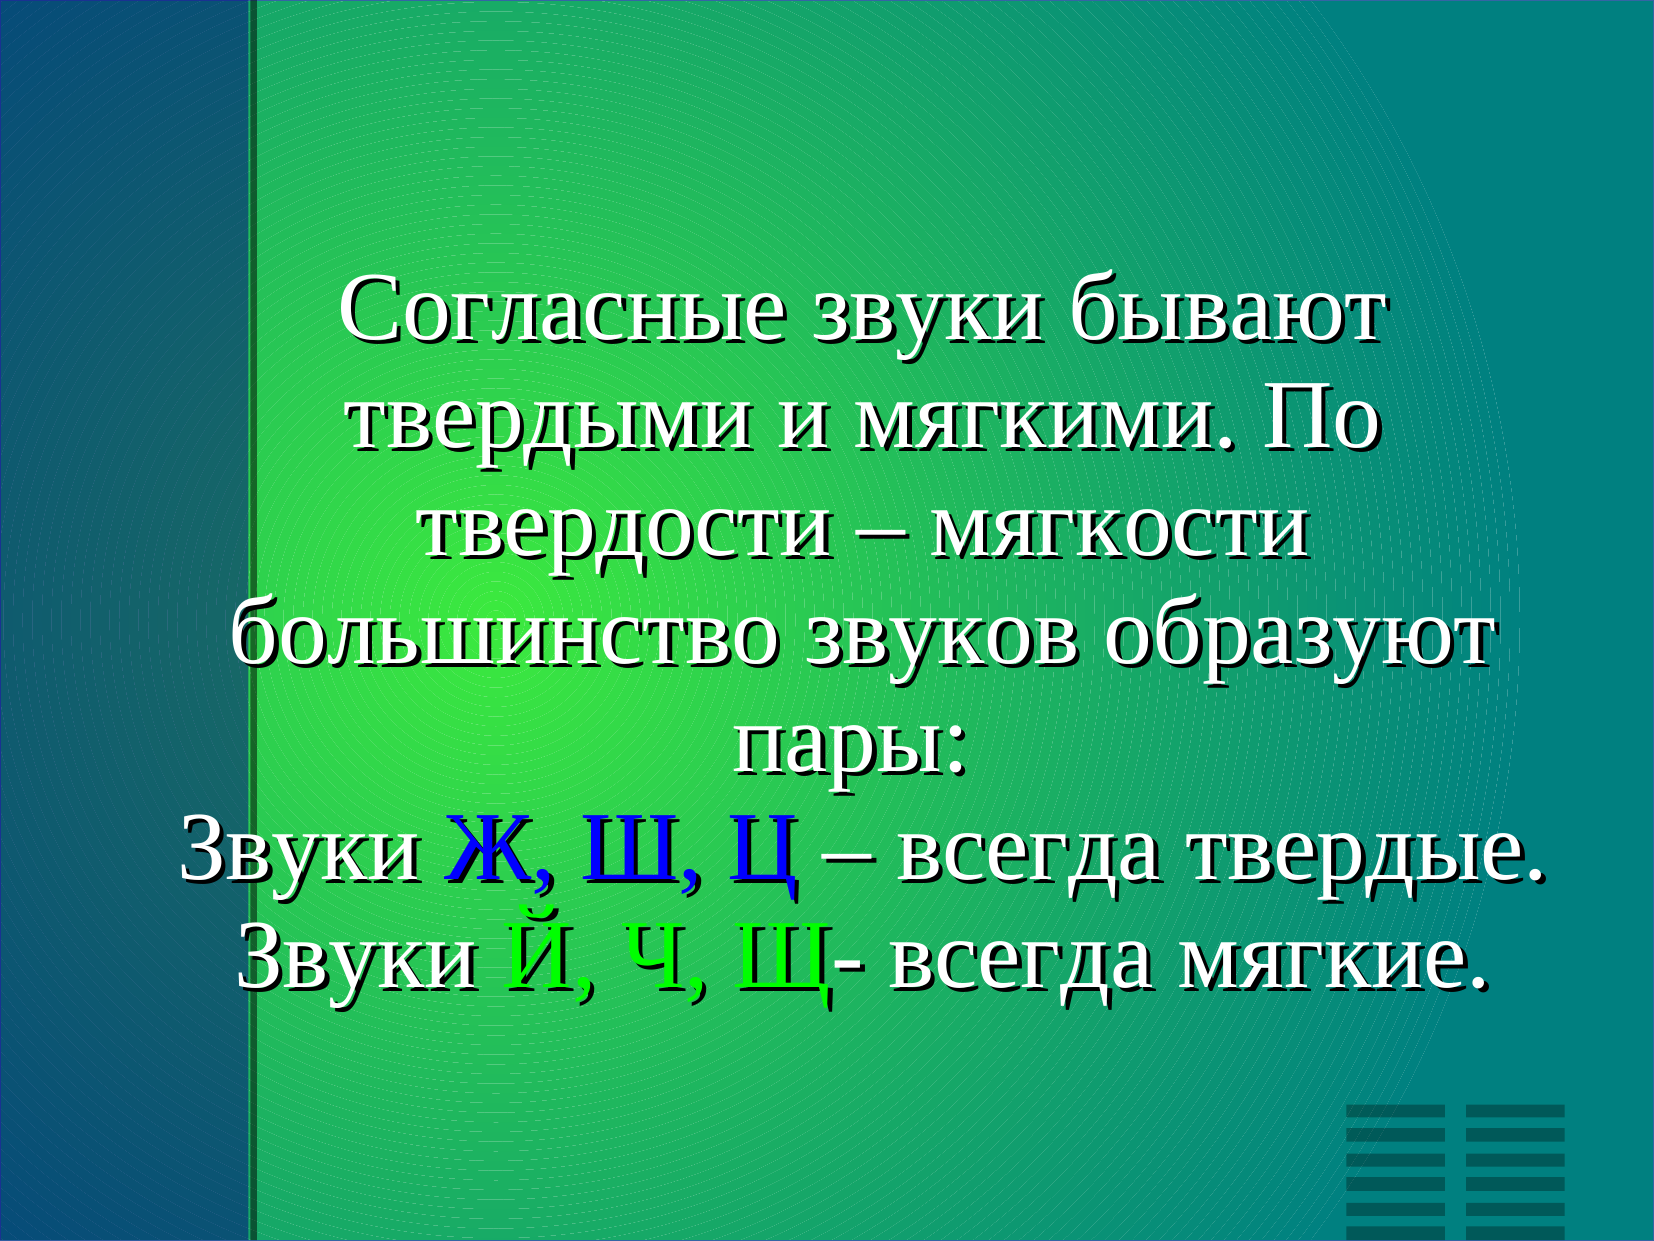

# Согласные звуки бывают твердыми и мягкими. По твердости – мягкости большинство звуков образуют пары: Звуки Ж, Ш, Ц – всегда твердые. Звуки Й, Ч, Щ- всегда мягкие.